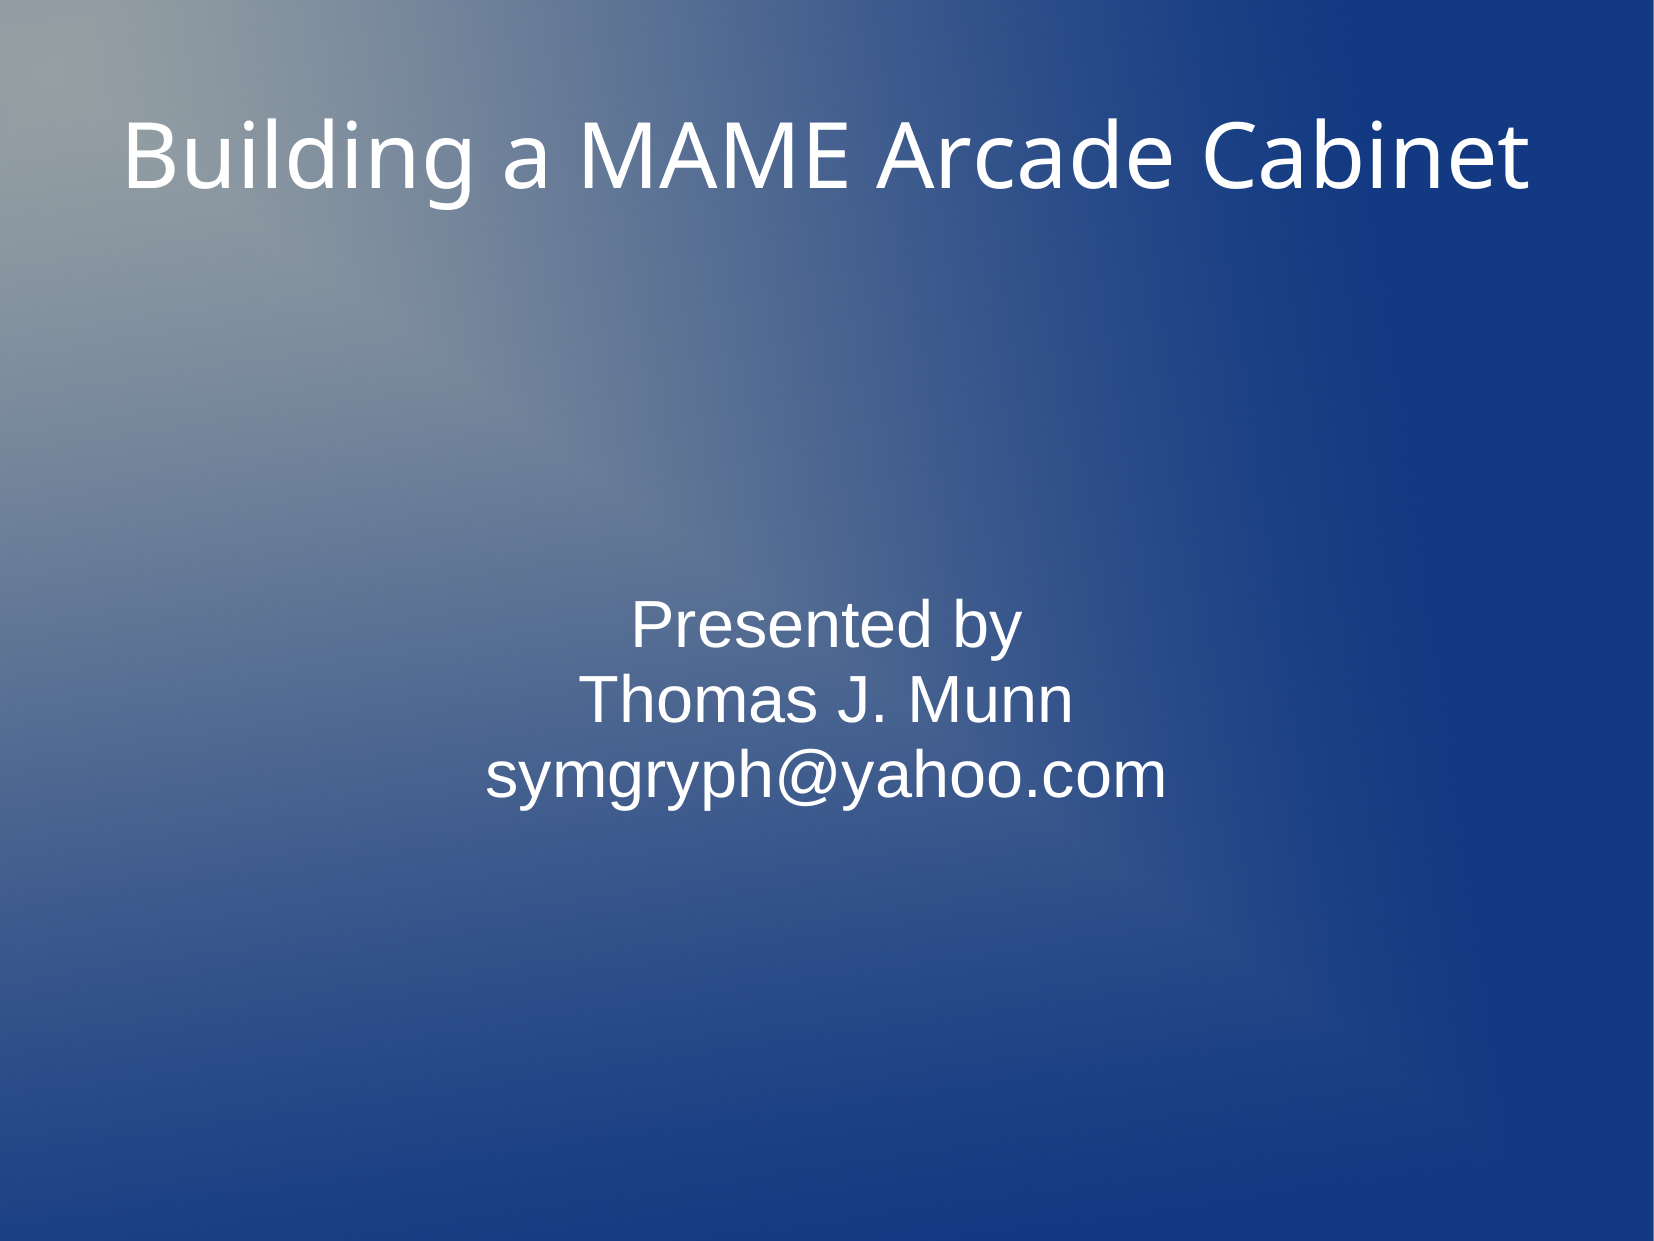

# Building a MAME Arcade Cabinet
Presented by
Thomas J. Munn
symgryph@yahoo.com